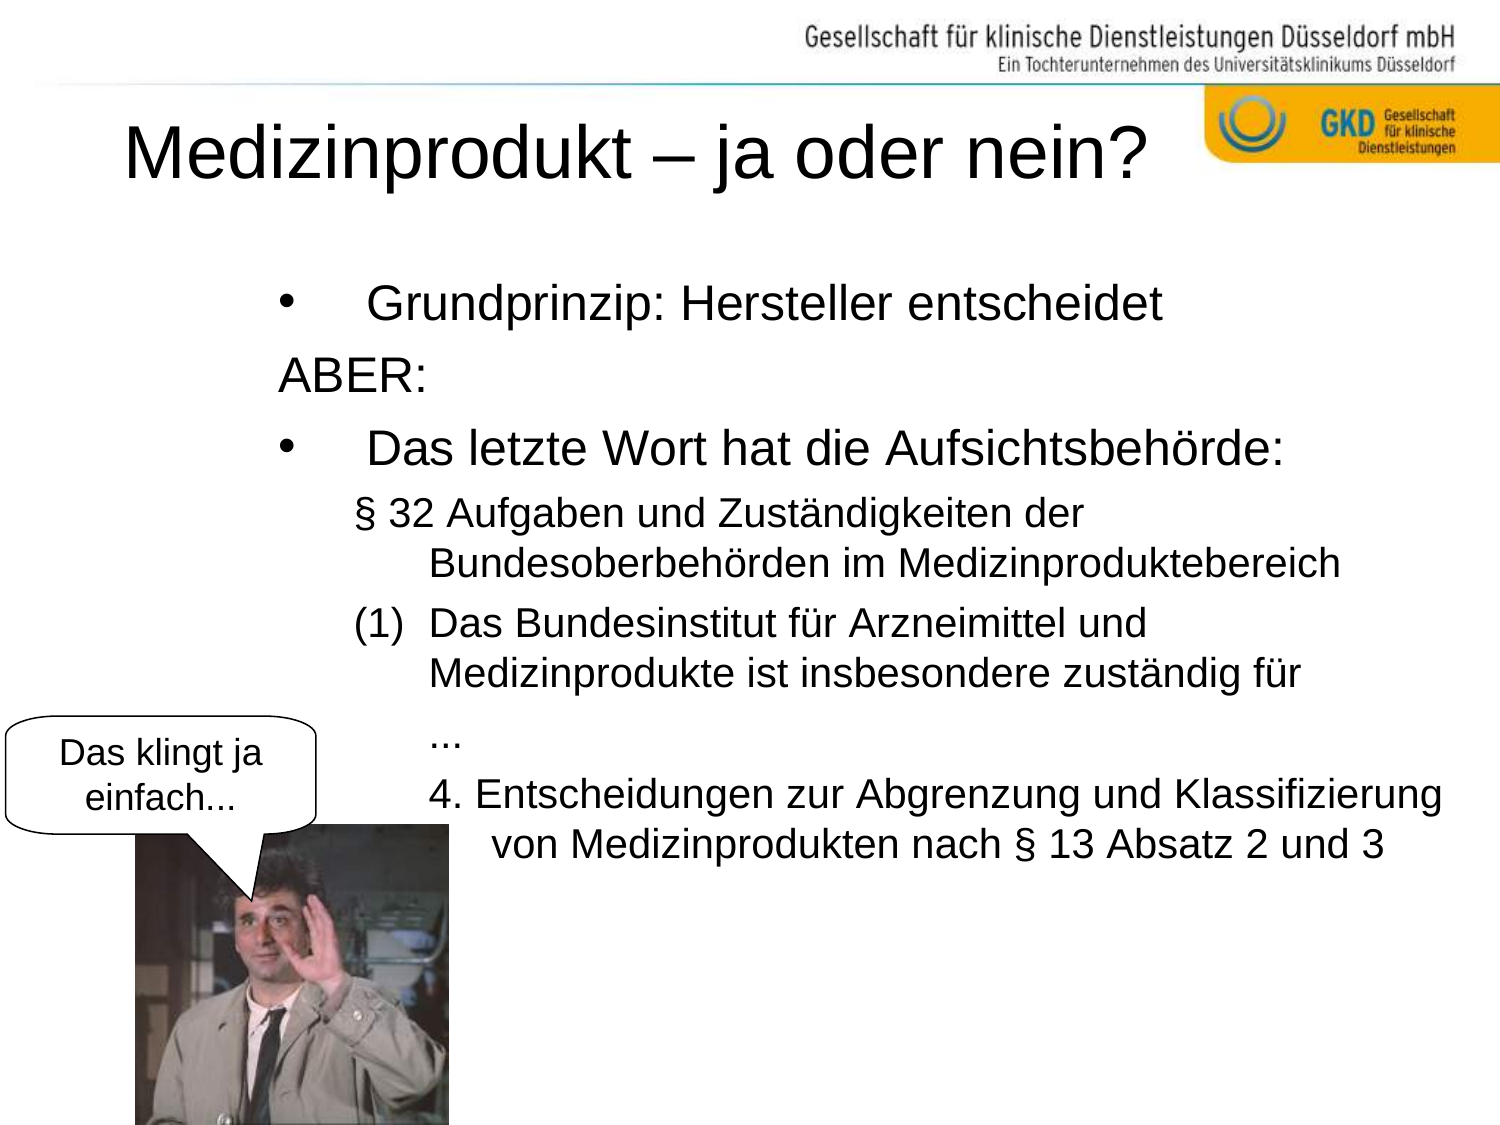

Medizinprodukt – ja oder nein?
# Grundprinzip: Hersteller entscheidet
ABER:
Das letzte Wort hat die Aufsichtsbehörde:
§ 32 Aufgaben und Zuständigkeiten der Bundesoberbehörden im Medizinproduktebereich
Das Bundesinstitut für Arzneimittel und Medizinprodukte ist insbesondere zuständig für
...
4. Entscheidungen zur Abgrenzung und Klassifizierung von Medizinprodukten nach § 13 Absatz 2 und 3
Das klingt ja einfach...